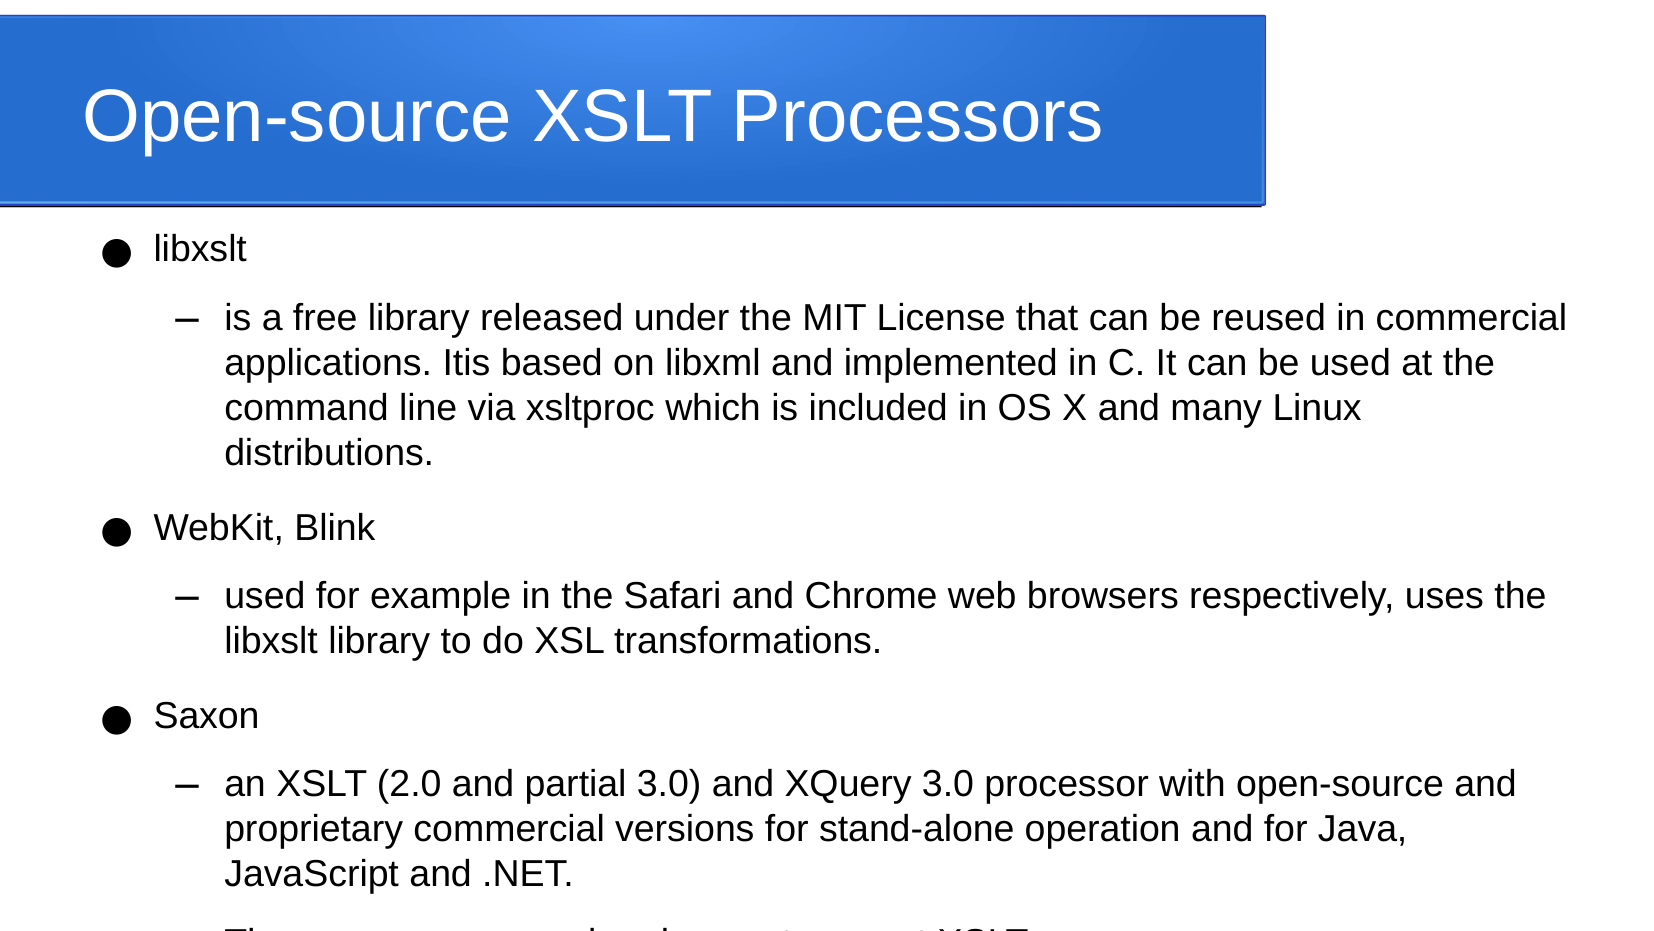

Open-source XSLT Processors
libxslt
is a free library released under the MIT License that can be reused in commercial applications. Itis based on libxml and implemented in C. It can be used at the command line via xsltproc which is included in OS X and many Linux distributions.
WebKit, Blink
used for example in the Safari and Chrome web browsers respectively, uses the libxslt library to do XSL transformations.
Saxon
an XSLT (2.0 and partial 3.0) and XQuery 3.0 processor with open-source and proprietary commercial versions for stand-alone operation and for Java, JavaScript and .NET.
The open-source version does not support XSLT